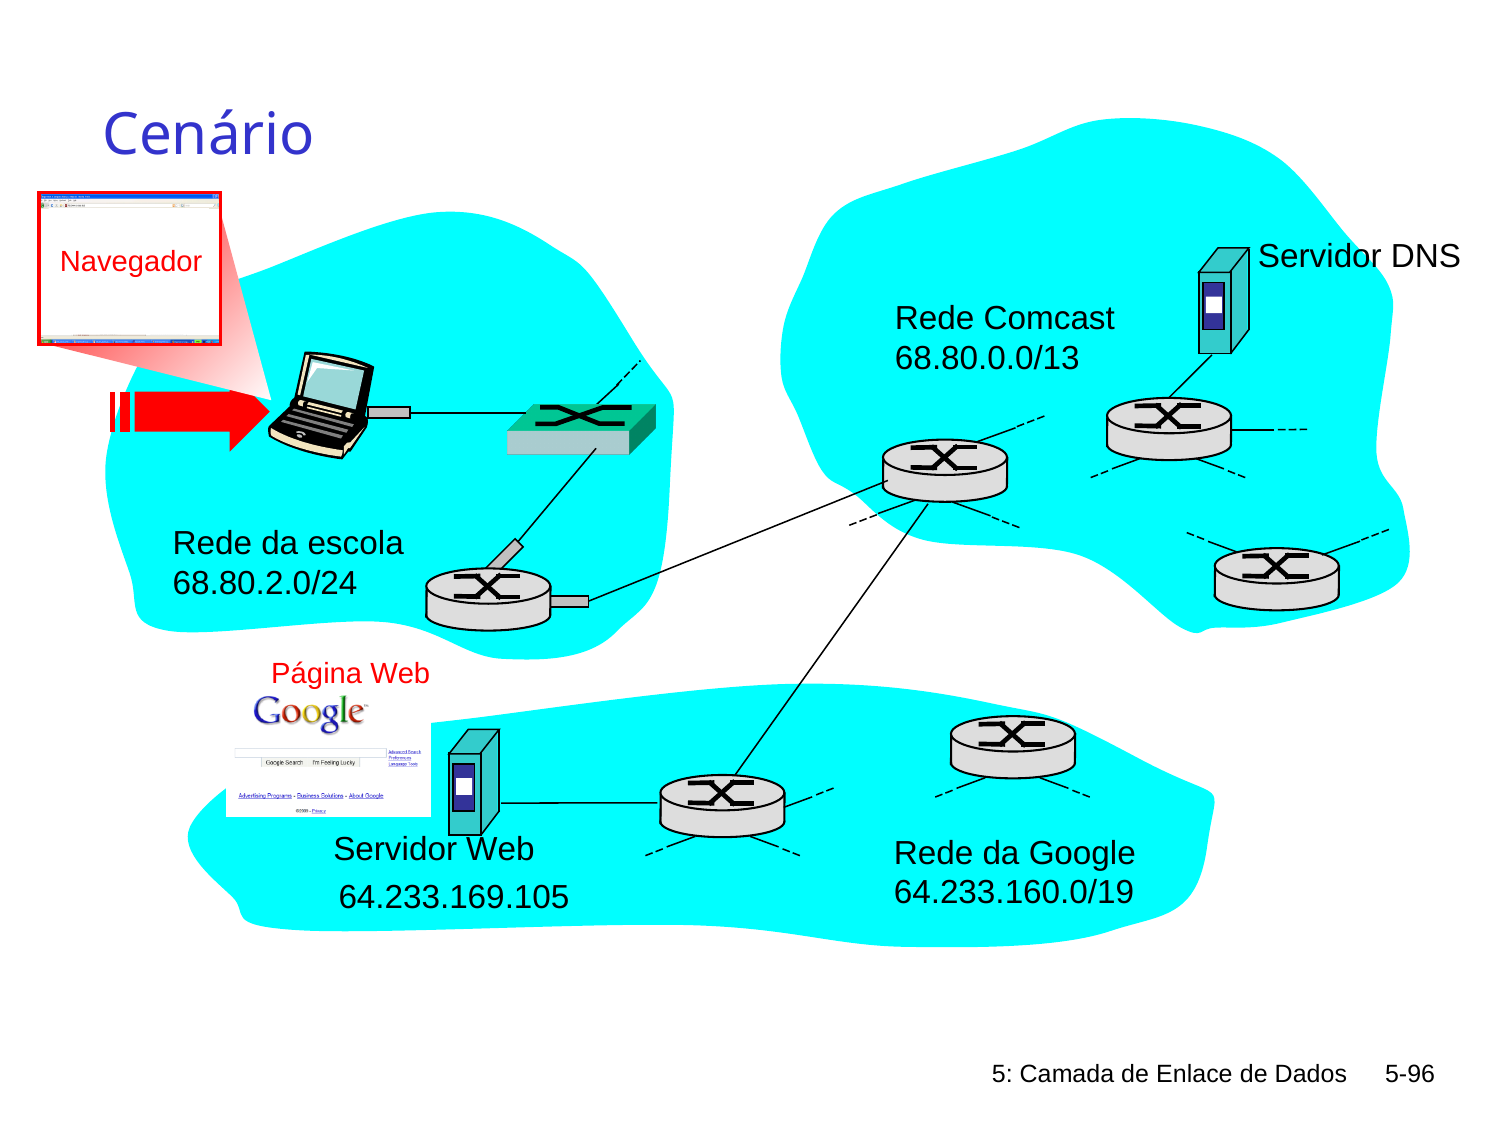

# Cenário
Navegador
Servidor DNS
Rede Comcast
68.80.0.0/13
Rede da escola
68.80.2.0/24
Página Web
Servidor Web
Rede da Google
64.233.160.0/19
64.233.169.105
5: Camada de Enlace de Dados